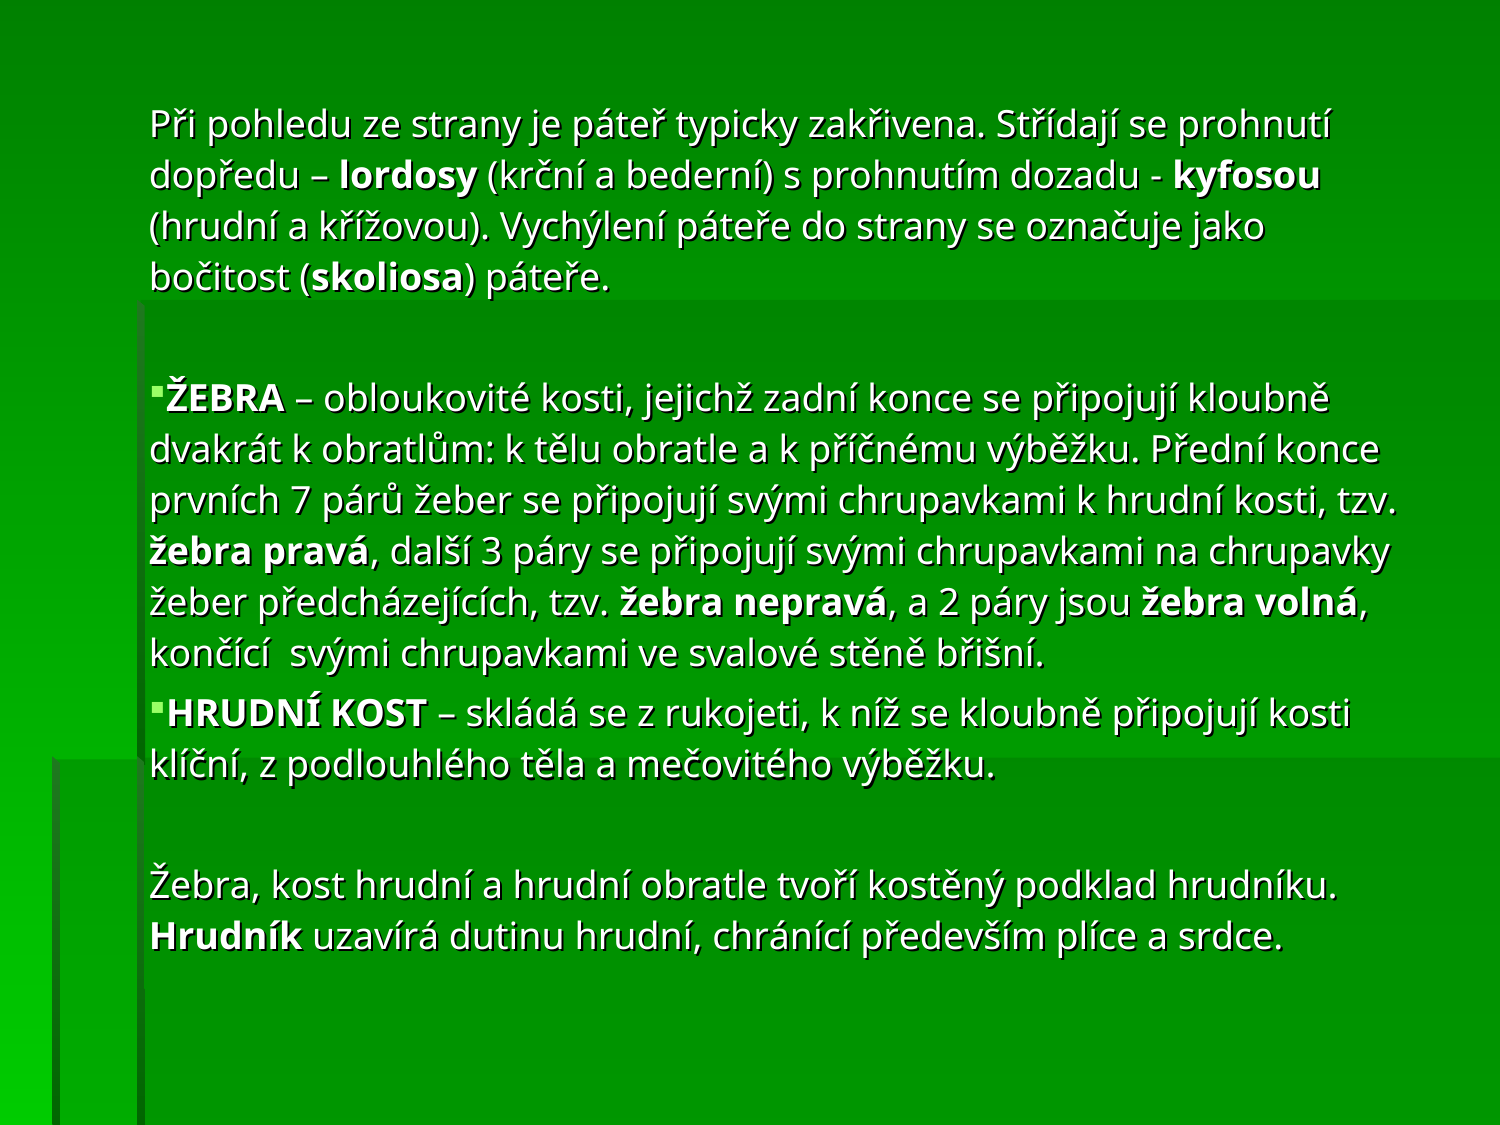

# Při pohledu ze strany je páteř typicky zakřivena. Střídají se prohnutí dopředu – lordosy (krční a bederní) s prohnutím dozadu - kyfosou (hrudní a křížovou). Vychýlení páteře do strany se označuje jako bočitost (skoliosa) páteře.
ŽEBRA – obloukovité kosti, jejichž zadní konce se připojují kloubně dvakrát k obratlům: k tělu obratle a k příčnému výběžku. Přední konce prvních 7 párů žeber se připojují svými chrupavkami k hrudní kosti, tzv. žebra pravá, další 3 páry se připojují svými chrupavkami na chrupavky žeber předcházejících, tzv. žebra nepravá, a 2 páry jsou žebra volná, končící svými chrupavkami ve svalové stěně břišní.
HRUDNÍ KOST – skládá se z rukojeti, k níž se kloubně připojují kosti klíční, z podlouhlého těla a mečovitého výběžku.
Žebra, kost hrudní a hrudní obratle tvoří kostěný podklad hrudníku. Hrudník uzavírá dutinu hrudní, chránící především plíce a srdce.